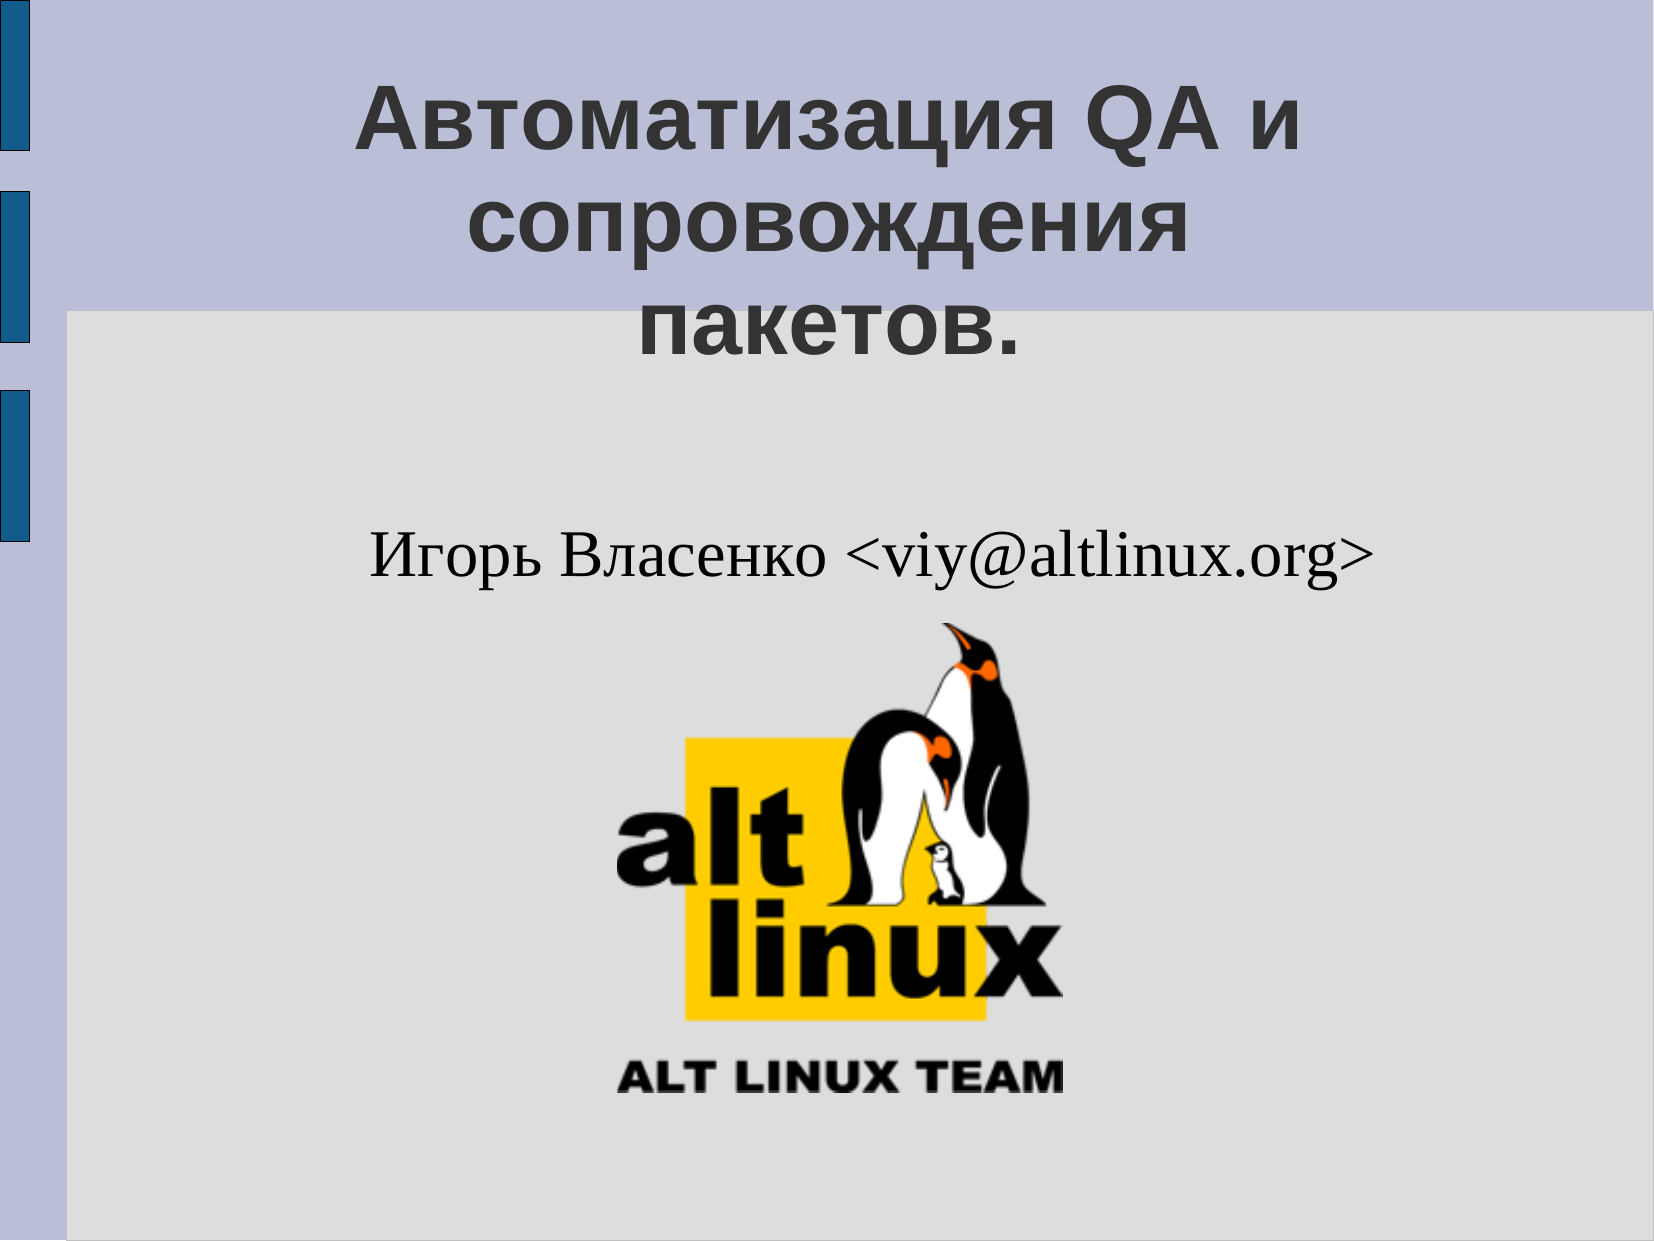

# Автоматизация QA и сопровождения пакетов.
Игорь Власенко <viy@altlinux.org>